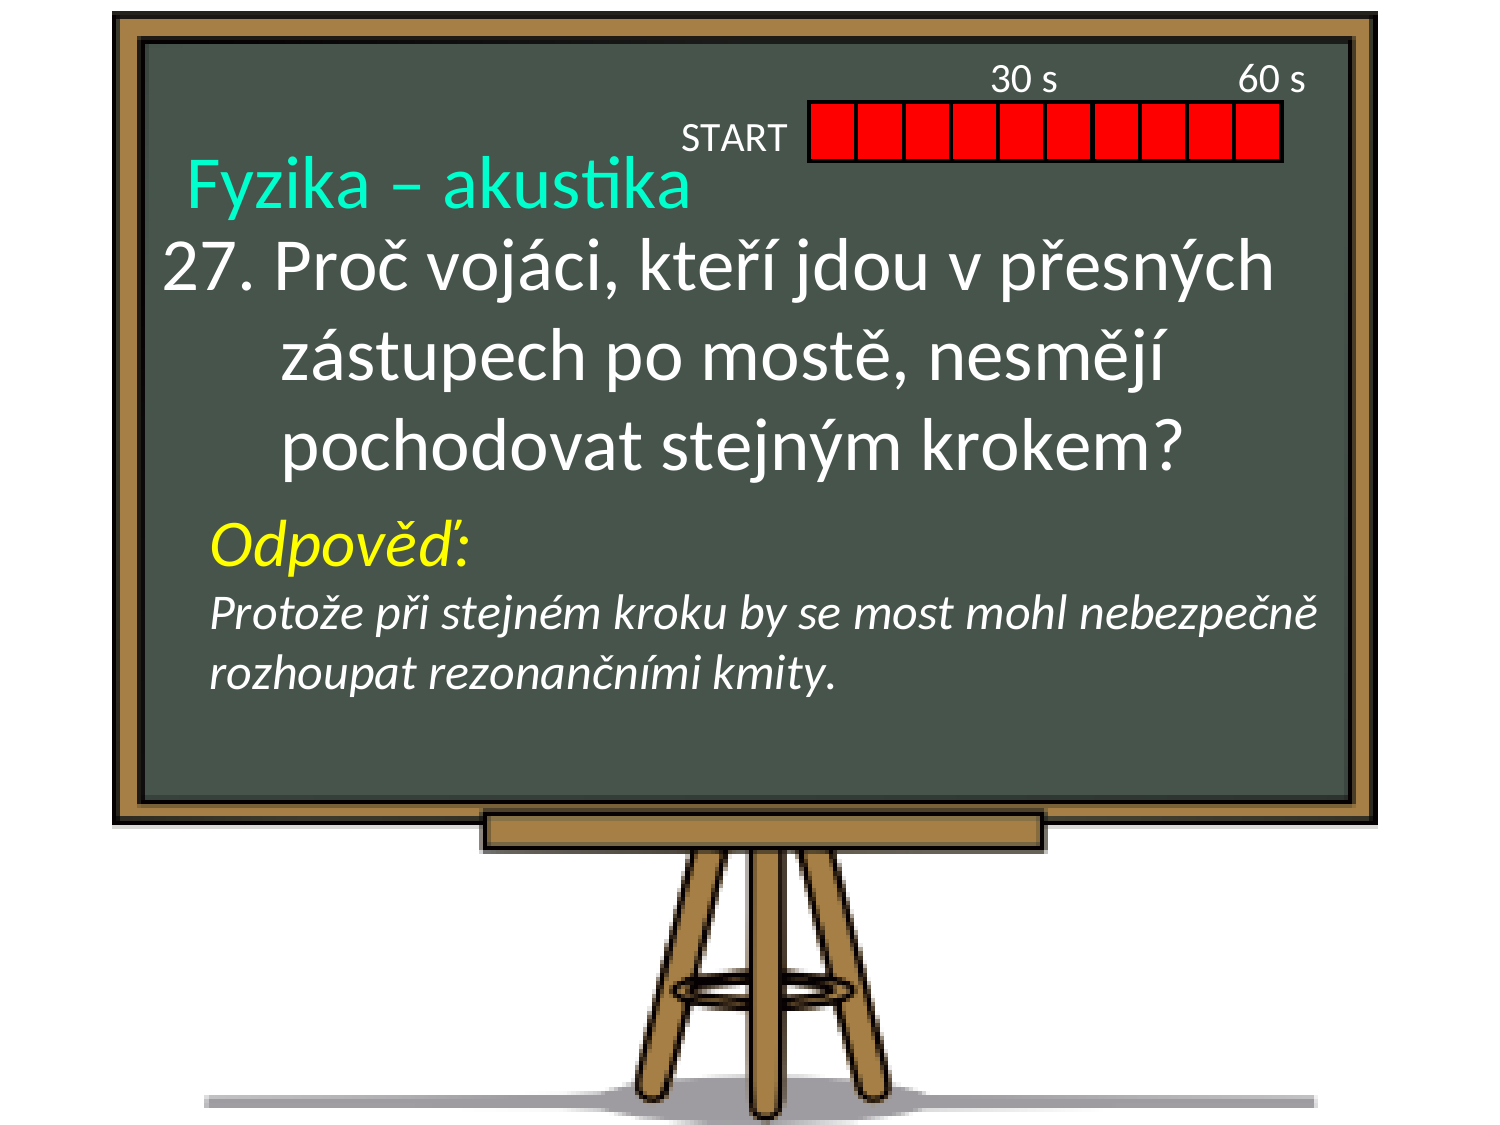

30 s
60 s
START
Fyzika – akustika
27. Proč vojáci, kteří jdou v přesných
 zástupech po mostě, nesmějí
 pochodovat stejným krokem?
Odpověď:
Protože při stejném kroku by se most mohl nebezpečně rozhoupat rezonančními kmity.